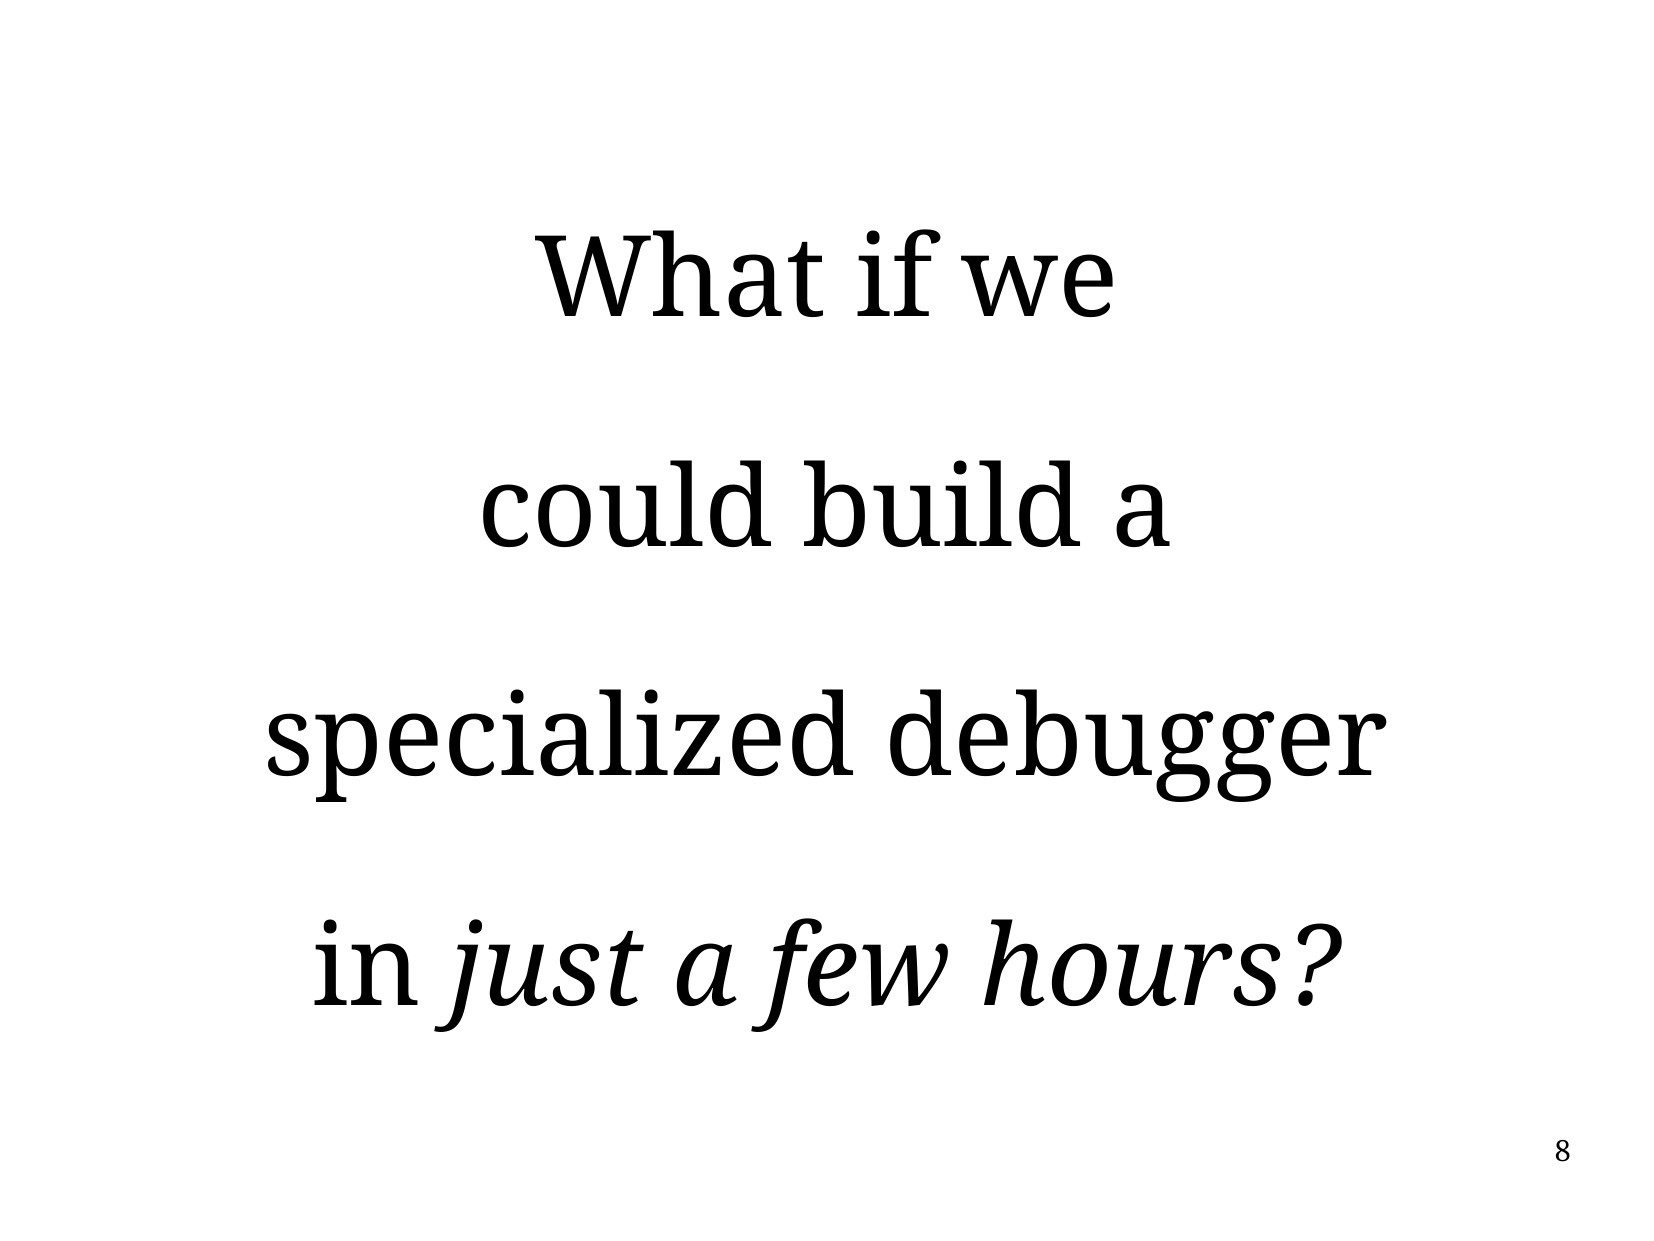

# What if we
could build a
specialized debugger
in just a few hours?
8